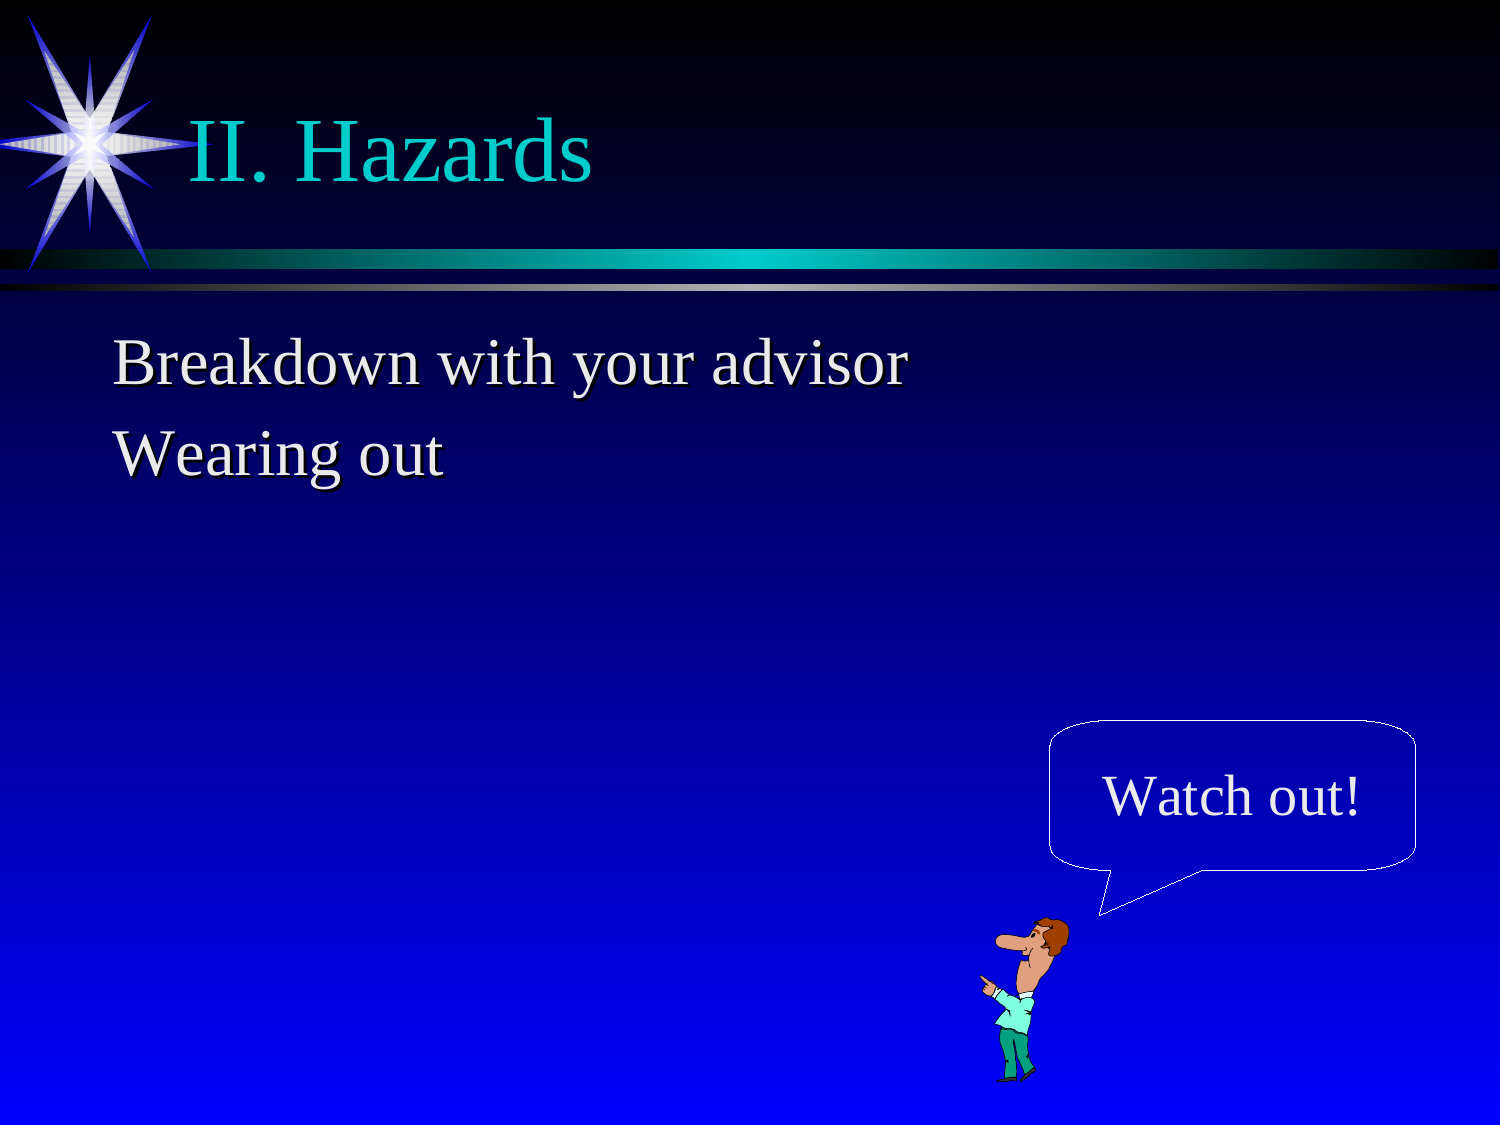

# II. Hazards
Breakdown with your advisor
Wearing out
Watch out!